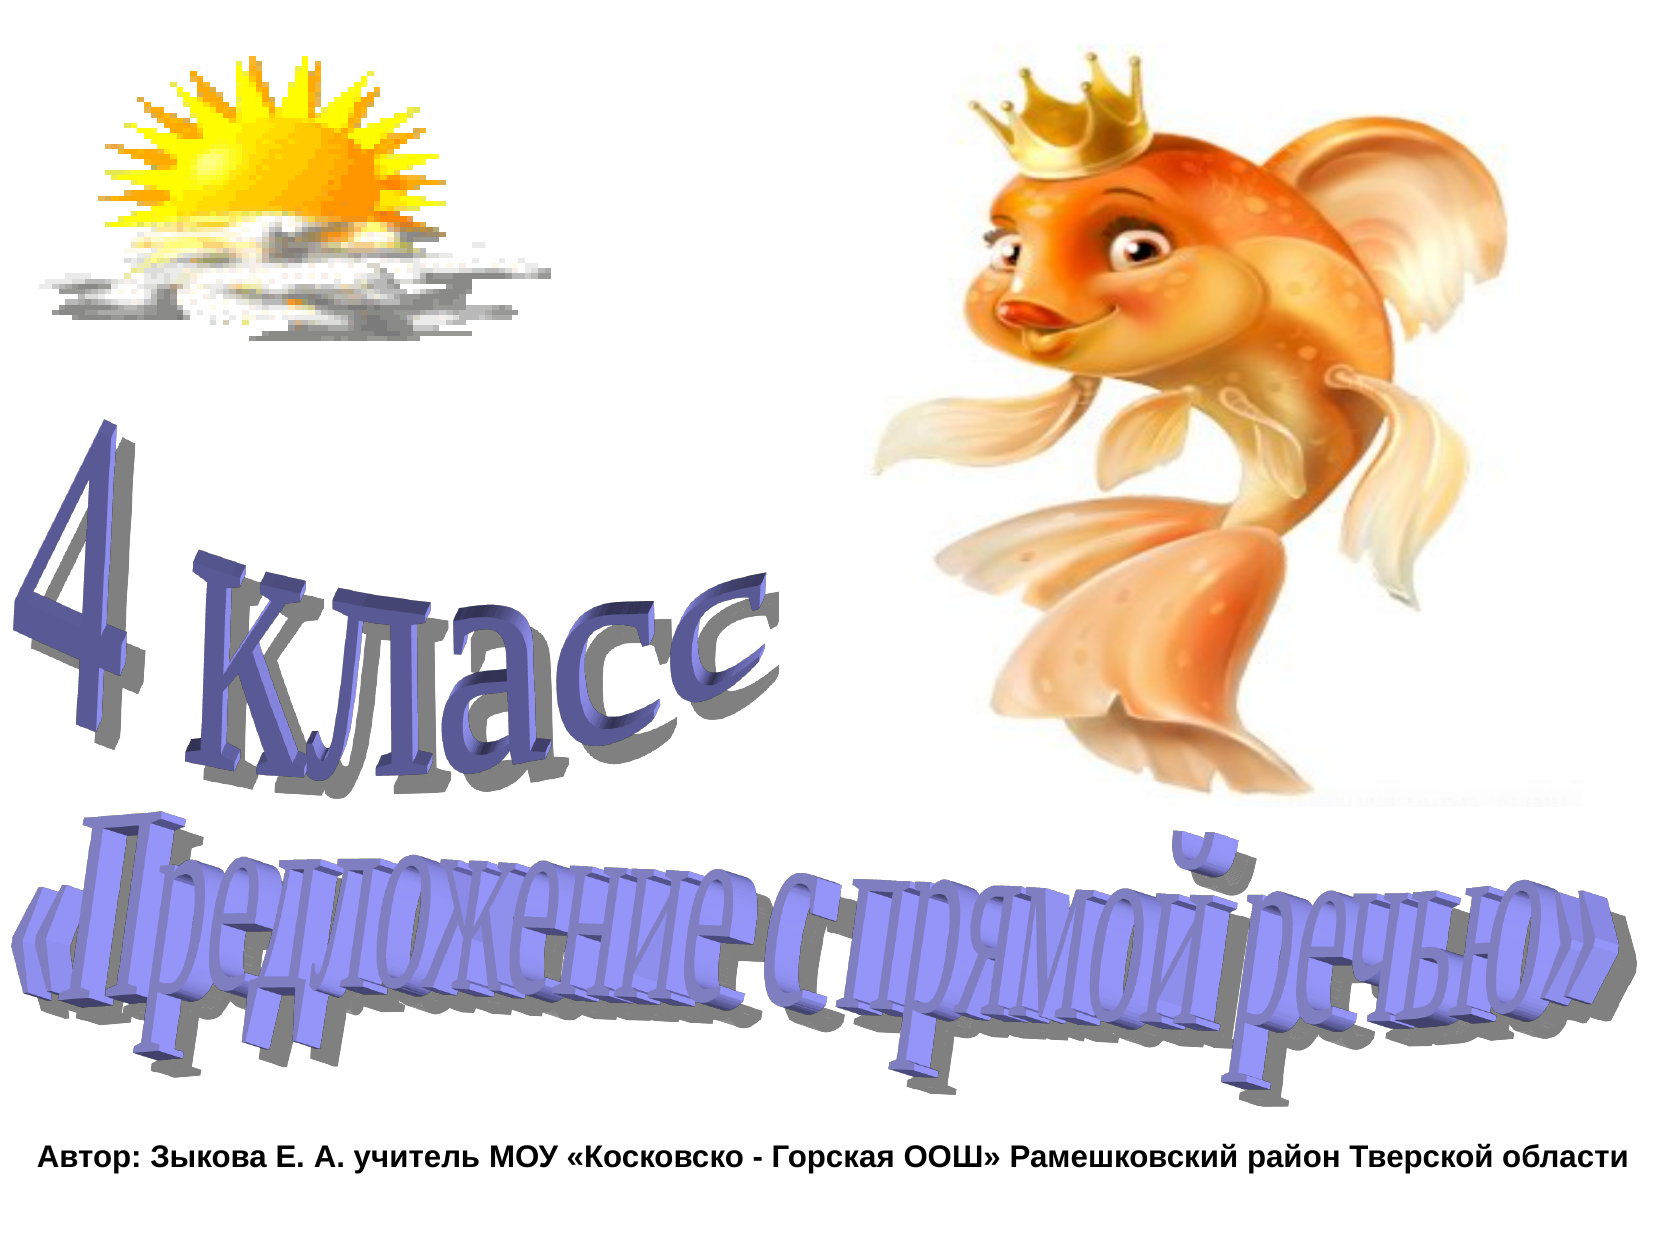

#
4 класс
«Предложение с прямой речью»
Автор: Зыкова Е. А. учитель МОУ «Косковско - Горская ООШ» Рамешковский район Тверской области